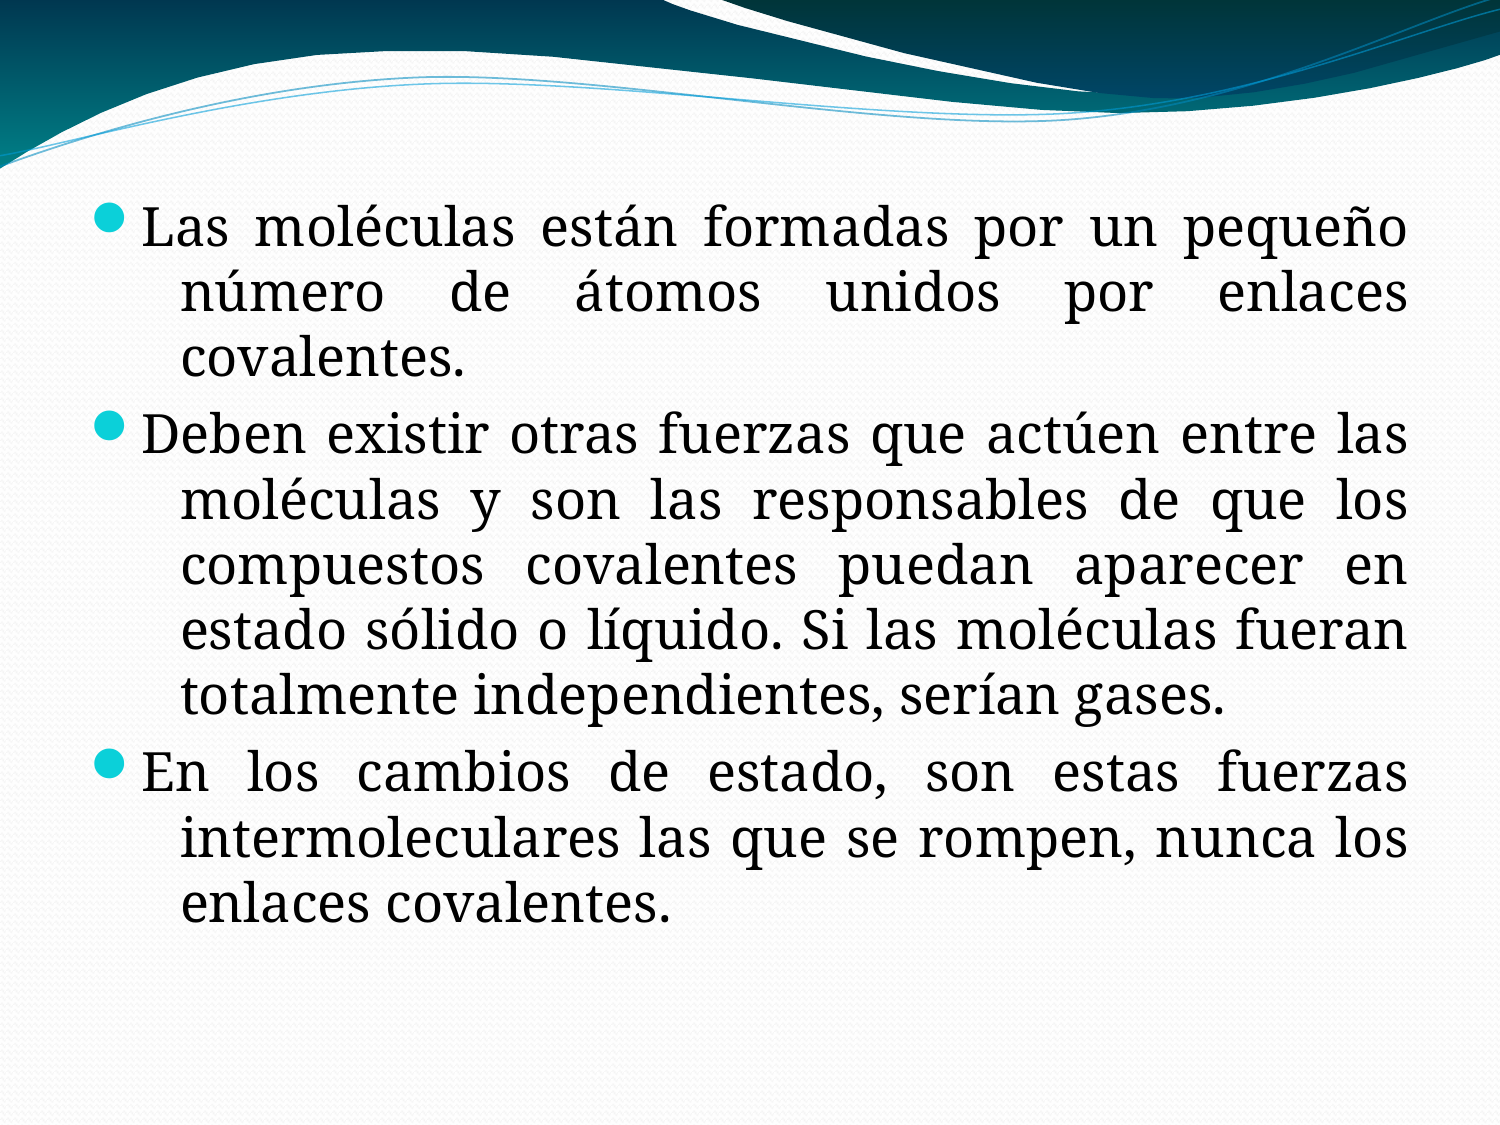

# Las moléculas están formadas por un pequeño número de átomos unidos por enlaces covalentes.
Deben existir otras fuerzas que actúen entre las moléculas y son las responsables de que los compuestos covalentes puedan aparecer en estado sólido o líquido. Si las moléculas fueran totalmente independientes, serían gases.
En los cambios de estado, son estas fuerzas intermoleculares las que se rompen, nunca los enlaces covalentes.